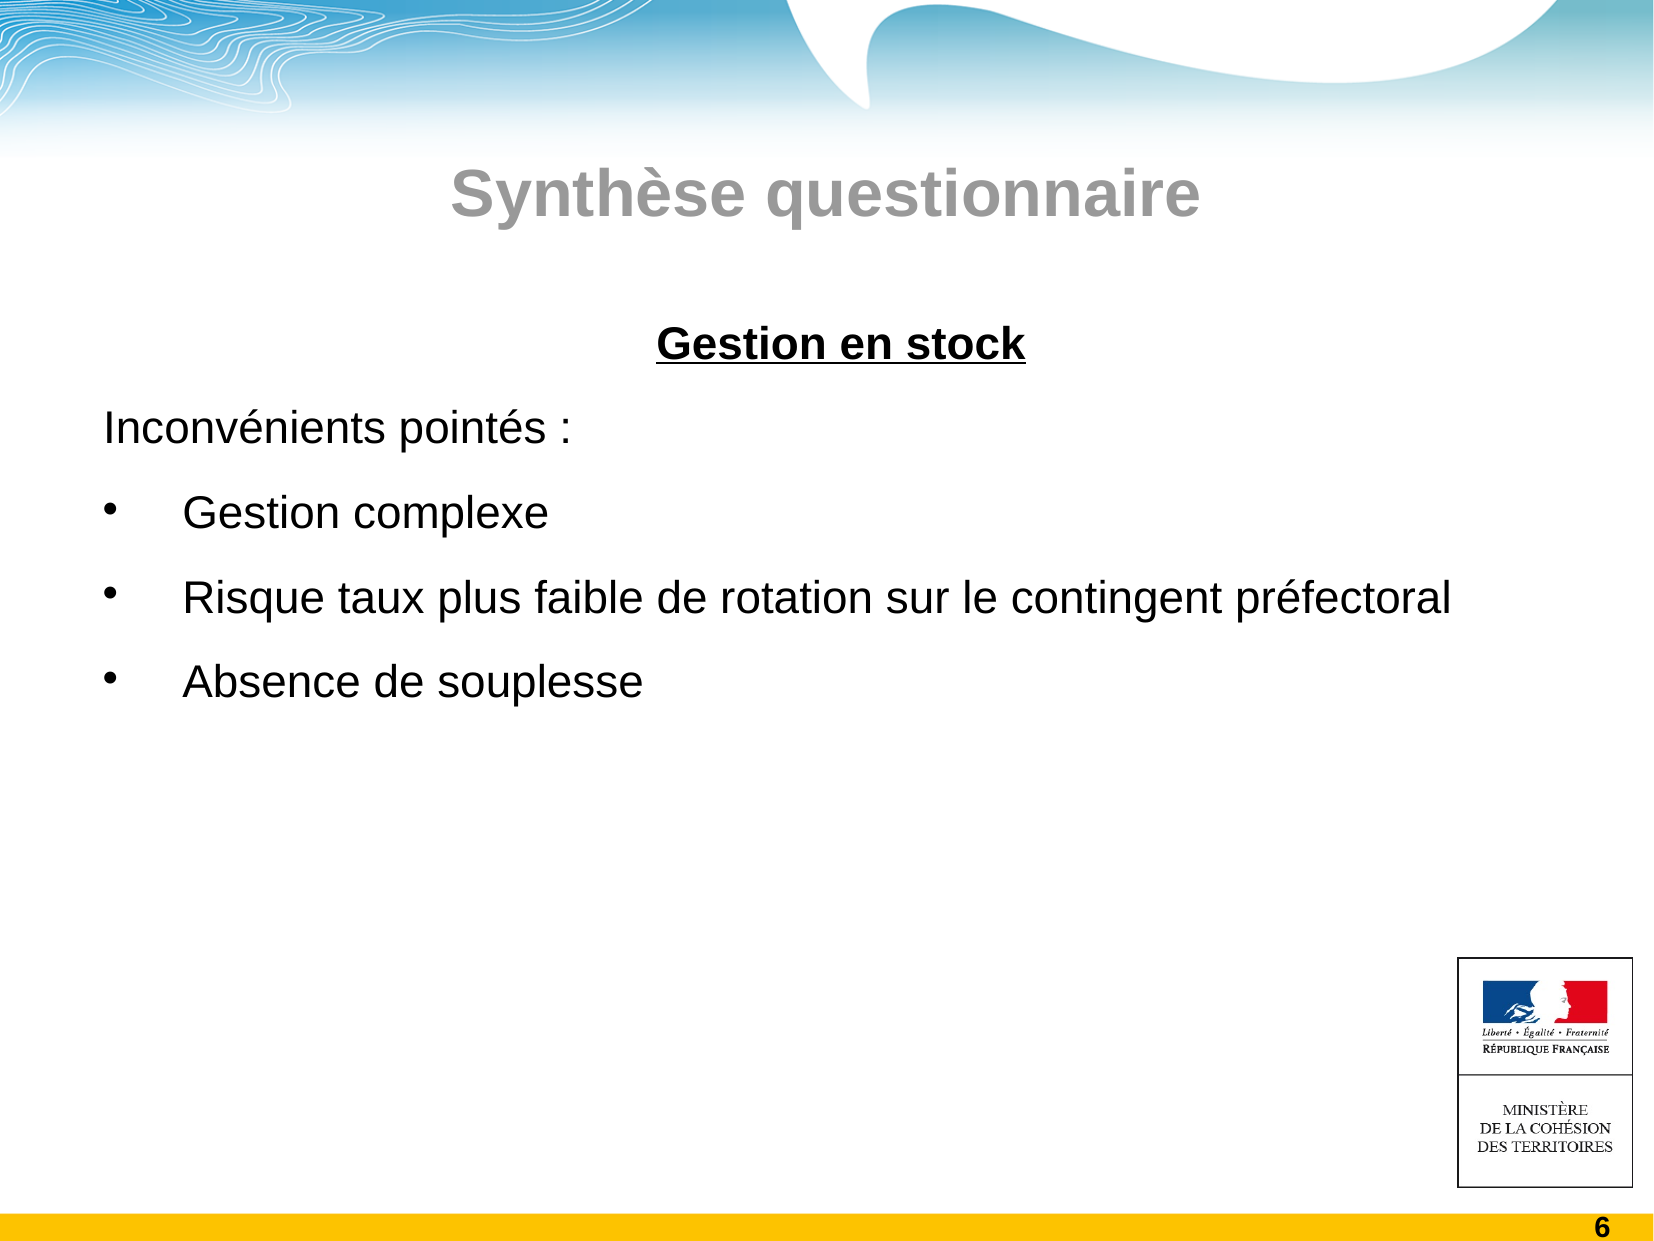

Synthèse questionnaire
Gestion en stock
Inconvénients pointés :
Gestion complexe
Risque taux plus faible de rotation sur le contingent préfectoral
Absence de souplesse